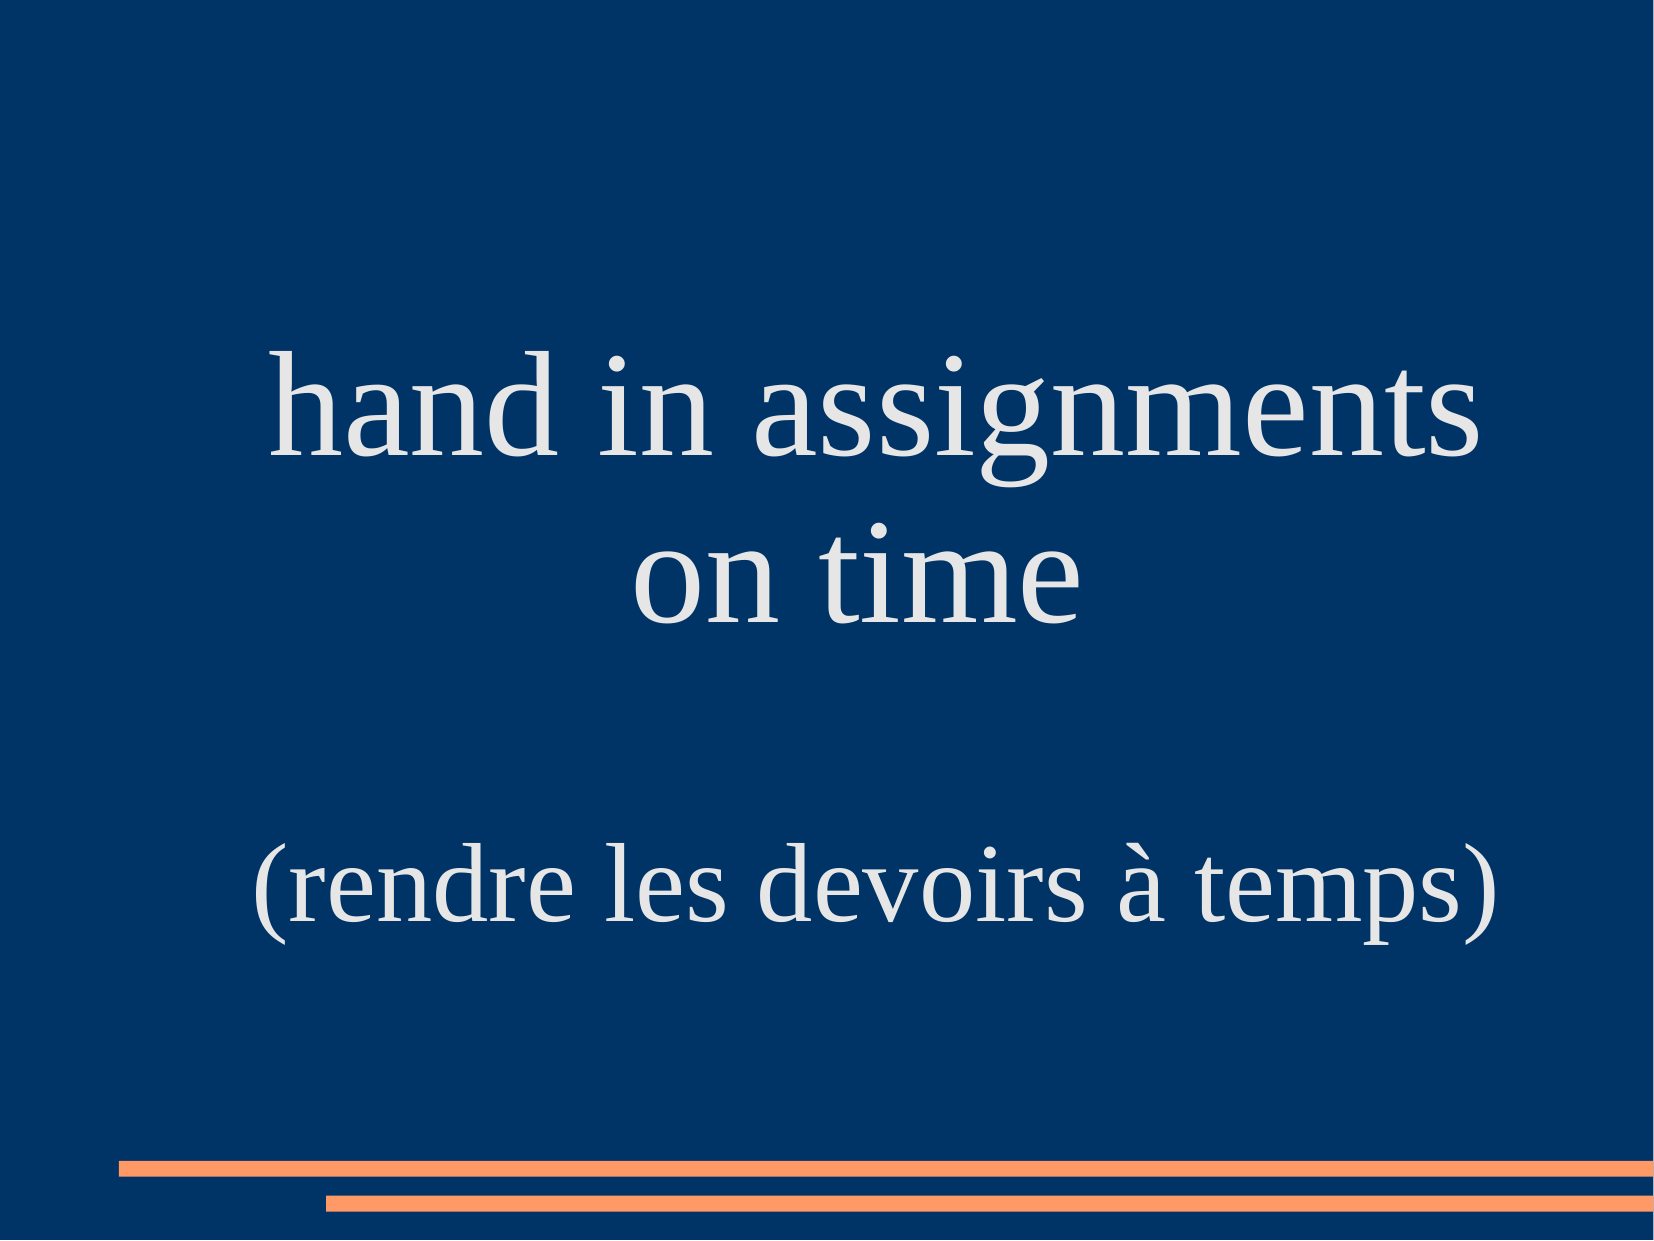

#
hand in assignments on time
(rendre les devoirs à temps)